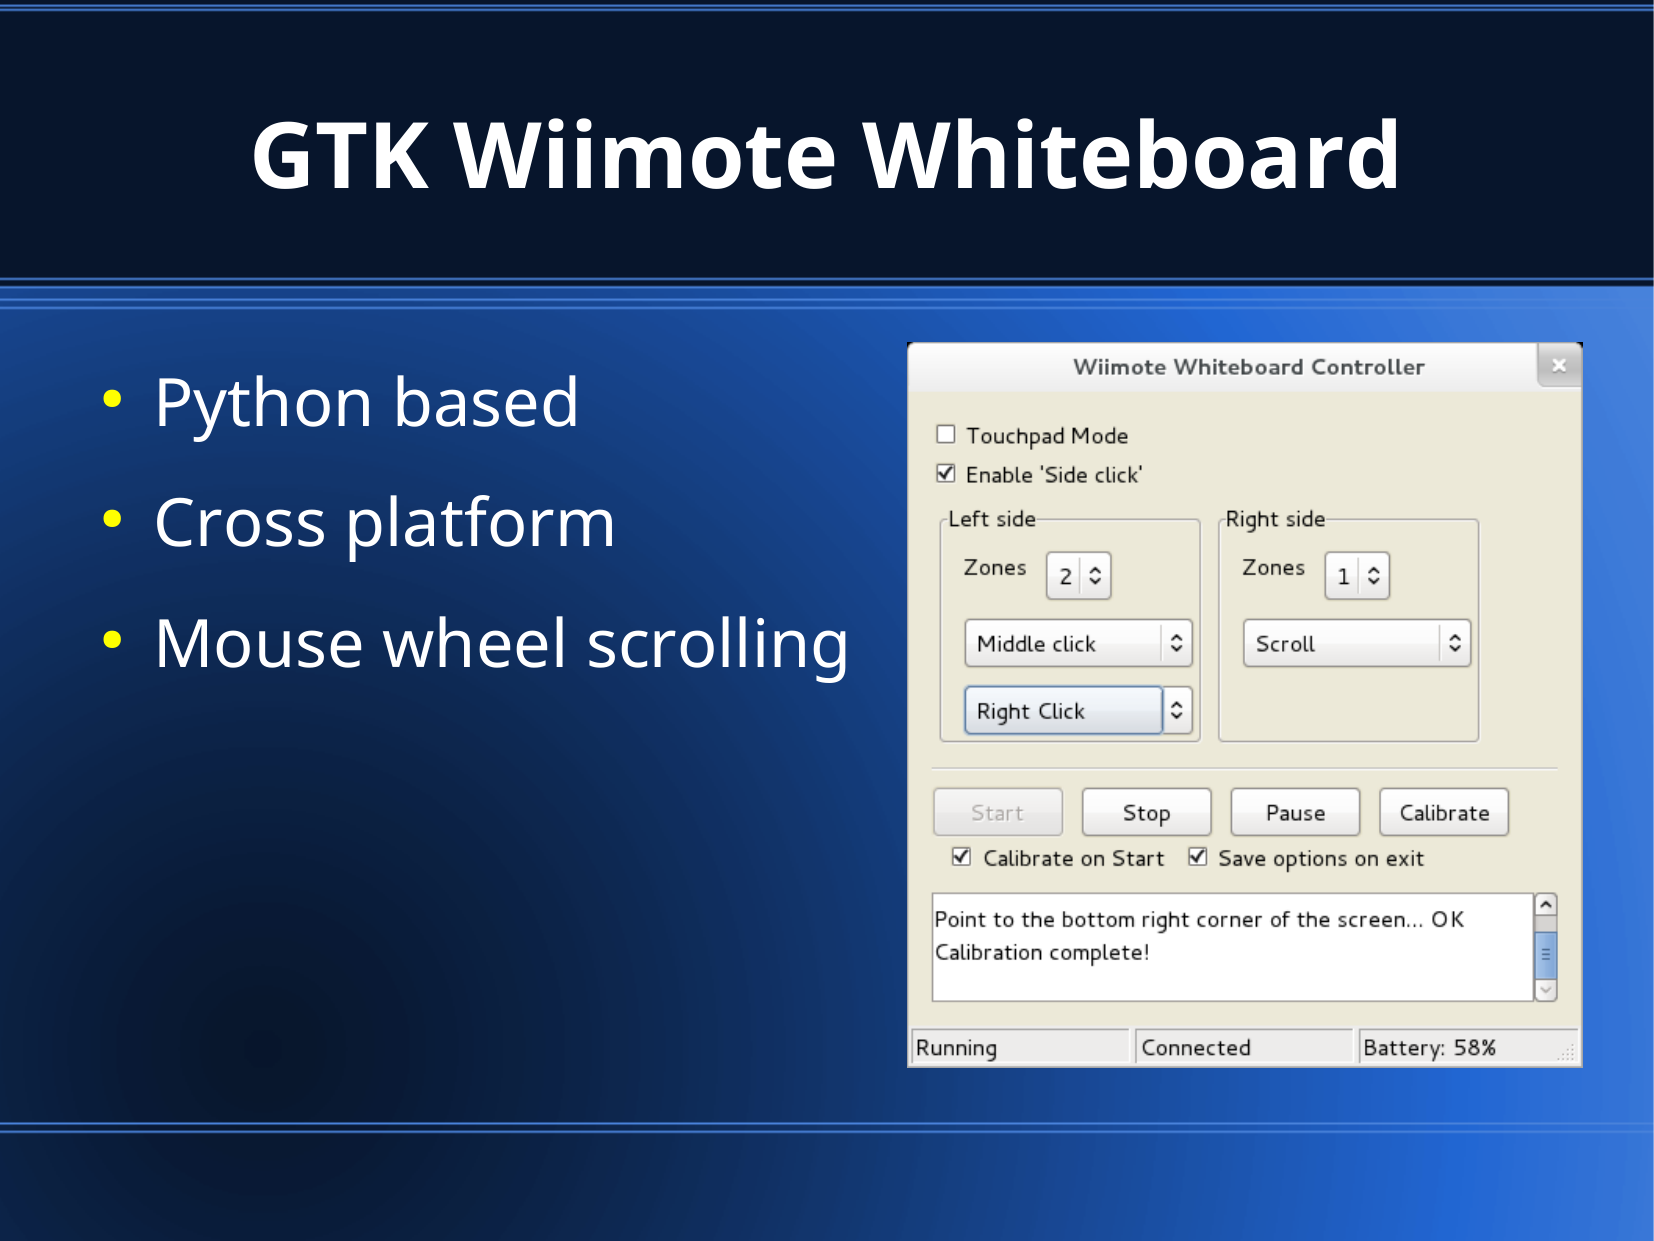

# GTK Wiimote Whiteboard
Python based
Cross platform
Mouse wheel scrolling